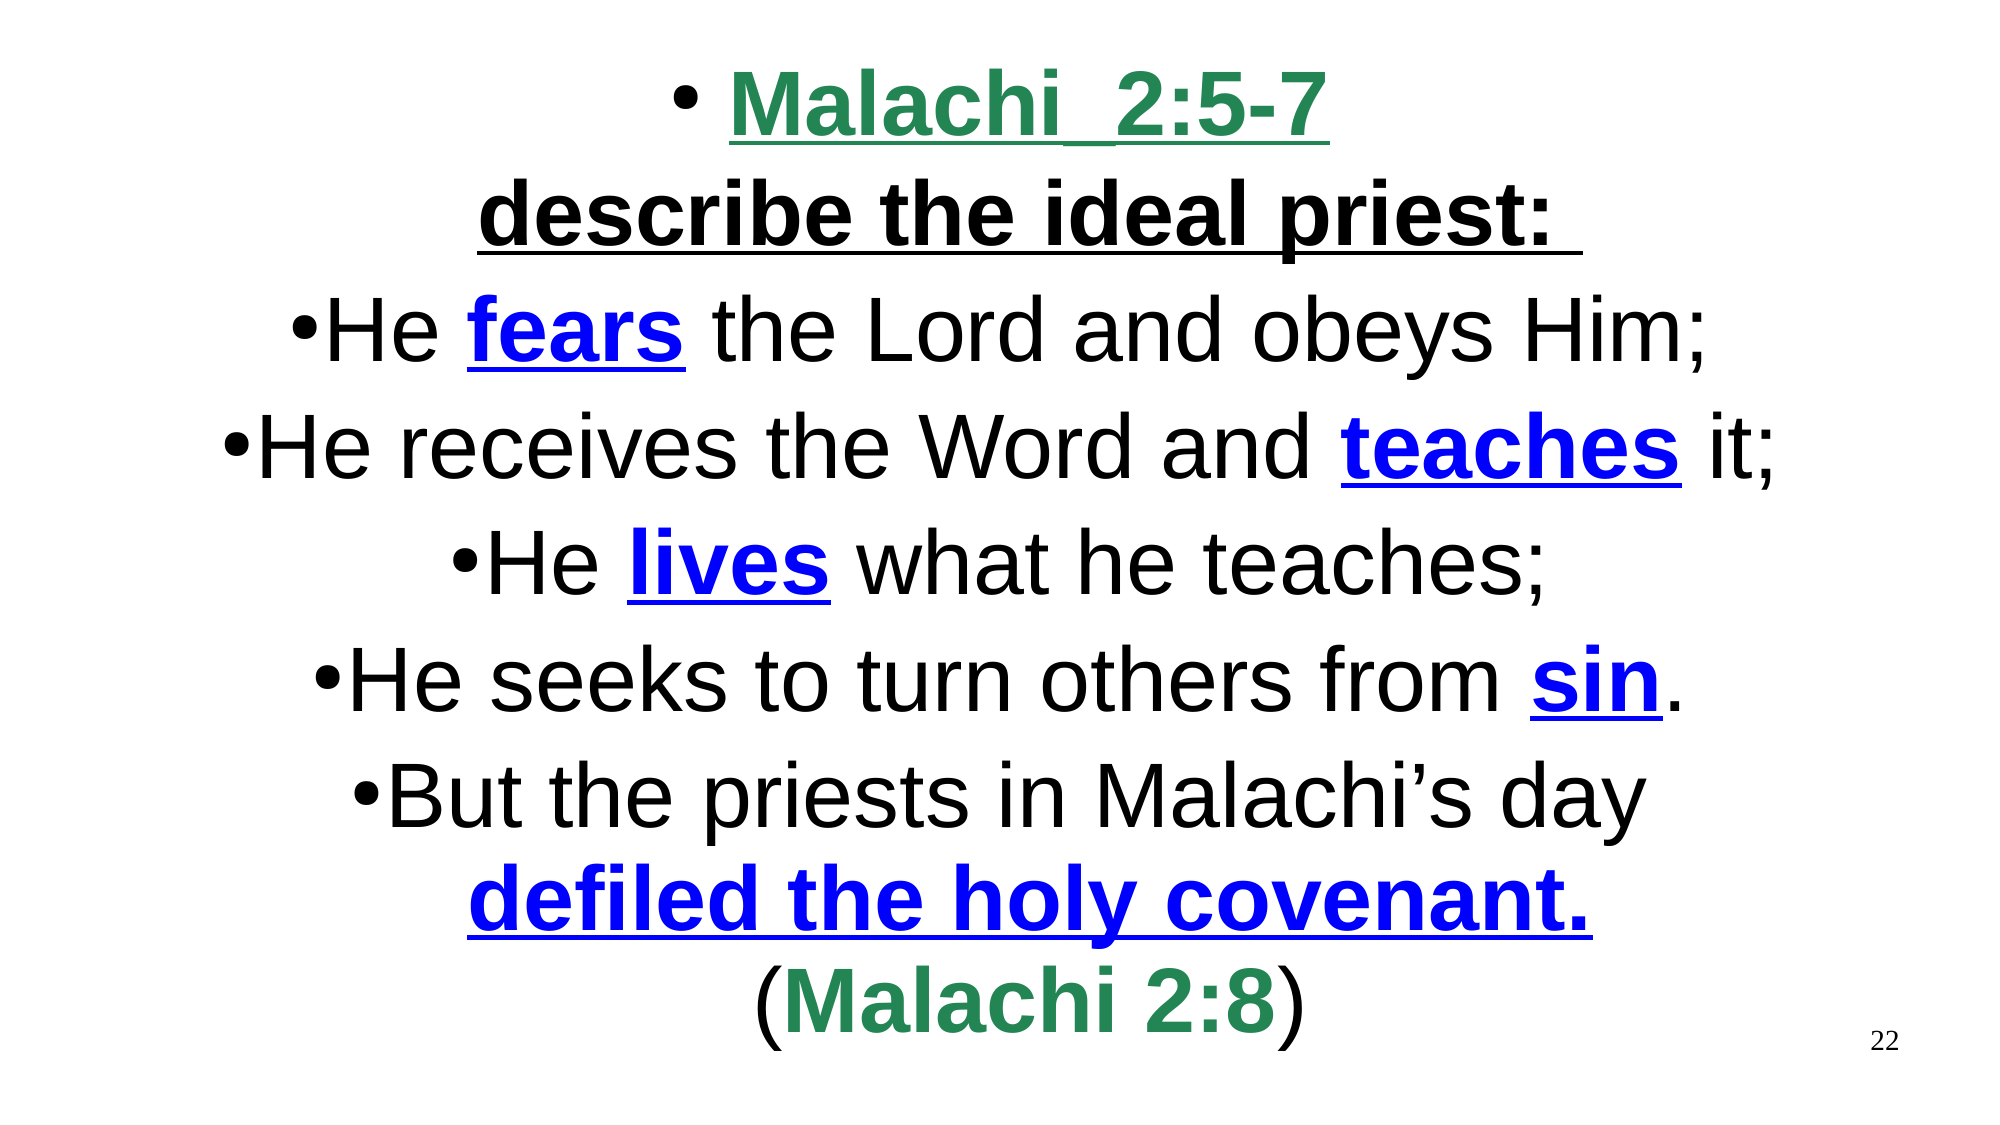

# Malachi_2:5-7 describe the ideal priest:
He fears the Lord and obeys Him;
He receives the Word and teaches it;
He lives what he teaches;
He seeks to turn others from sin.
But the priests in Malachi’s day
defiled the holy covenant.
(Malachi 2:8)
22